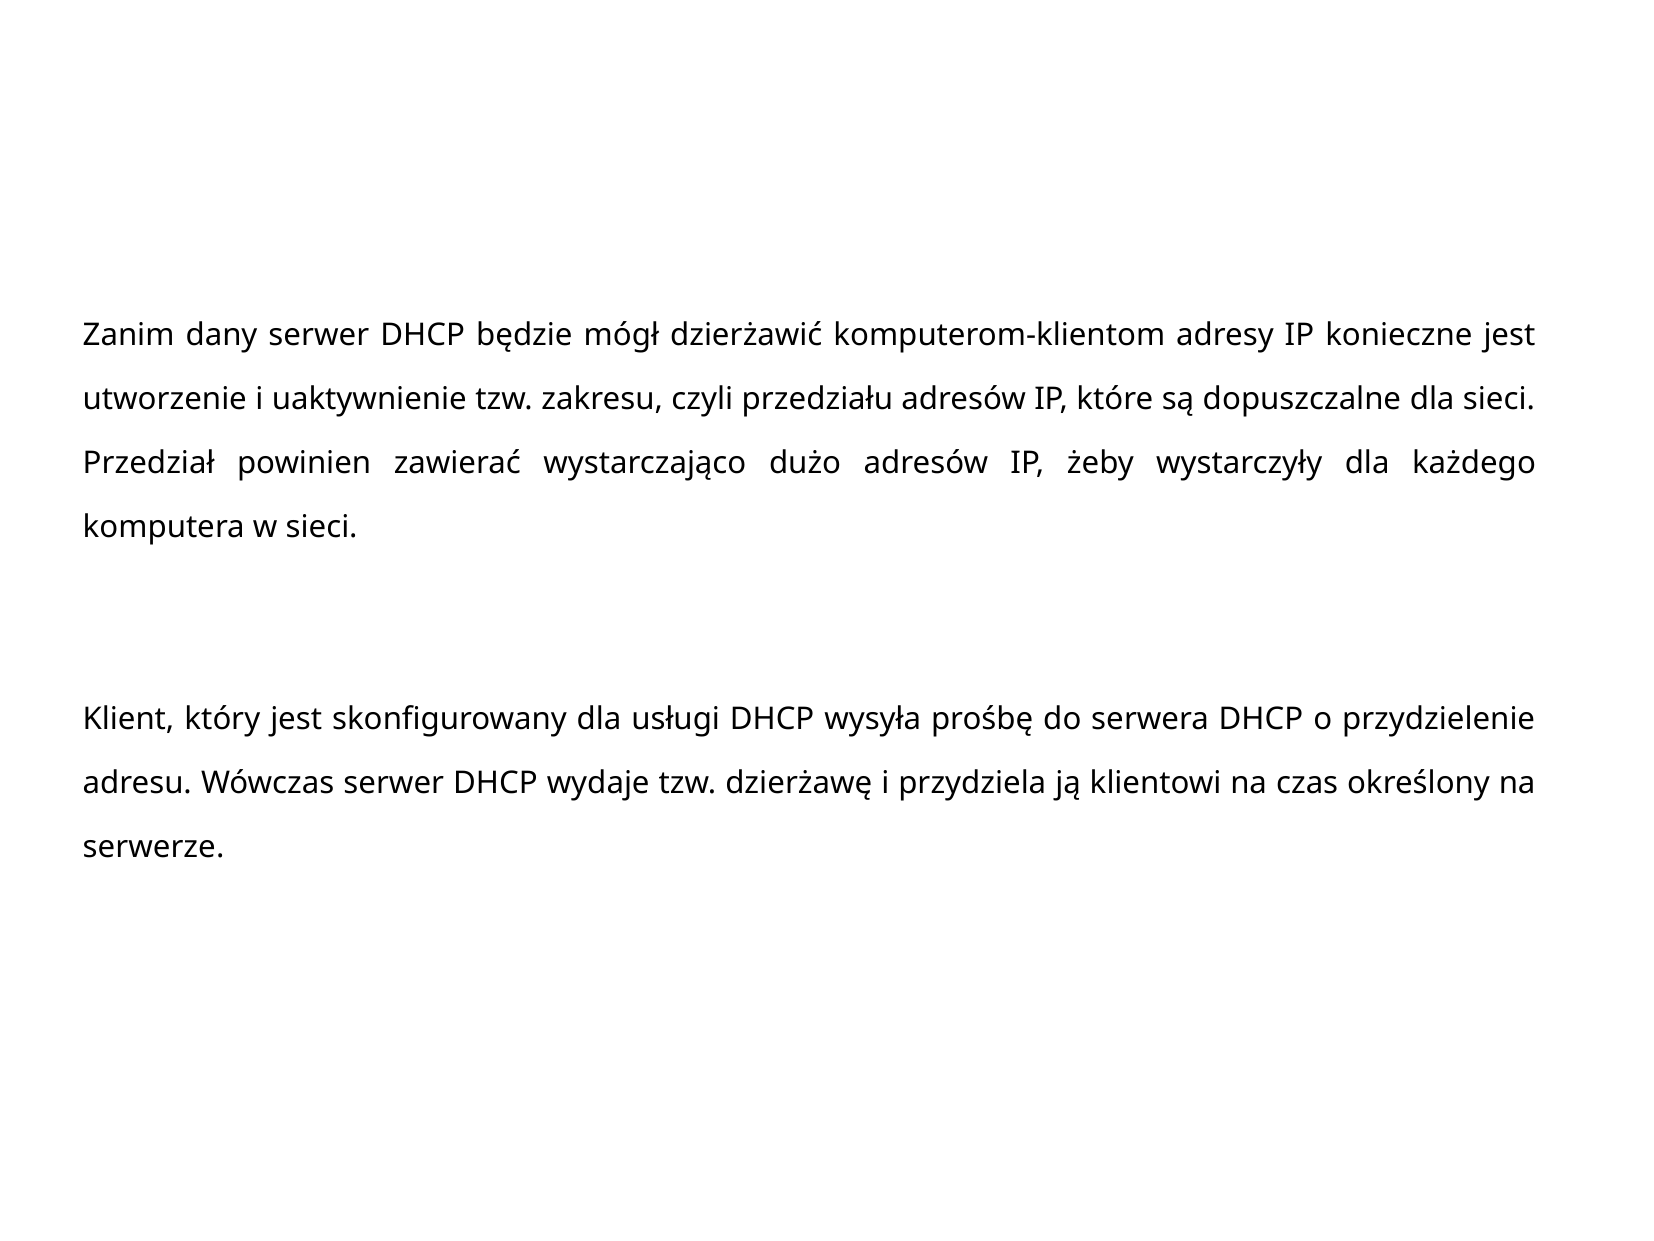

# Czyli..
Zanim dany serwer DHCP będzie mógł dzierżawić komputerom-klientom adresy IP konieczne jest utworzenie i uaktywnienie tzw. zakresu, czyli przedziału adresów IP, które są dopuszczalne dla sieci. Przedział powinien zawierać wystarczająco dużo adresów IP, żeby wystarczyły dla każdego komputera w sieci.
Klient, który jest skonfigurowany dla usługi DHCP wysyła prośbę do serwera DHCP o przydzielenie adresu. Wówczas serwer DHCP wydaje tzw. dzierżawę i przydziela ją klientowi na czas określony na serwerze.